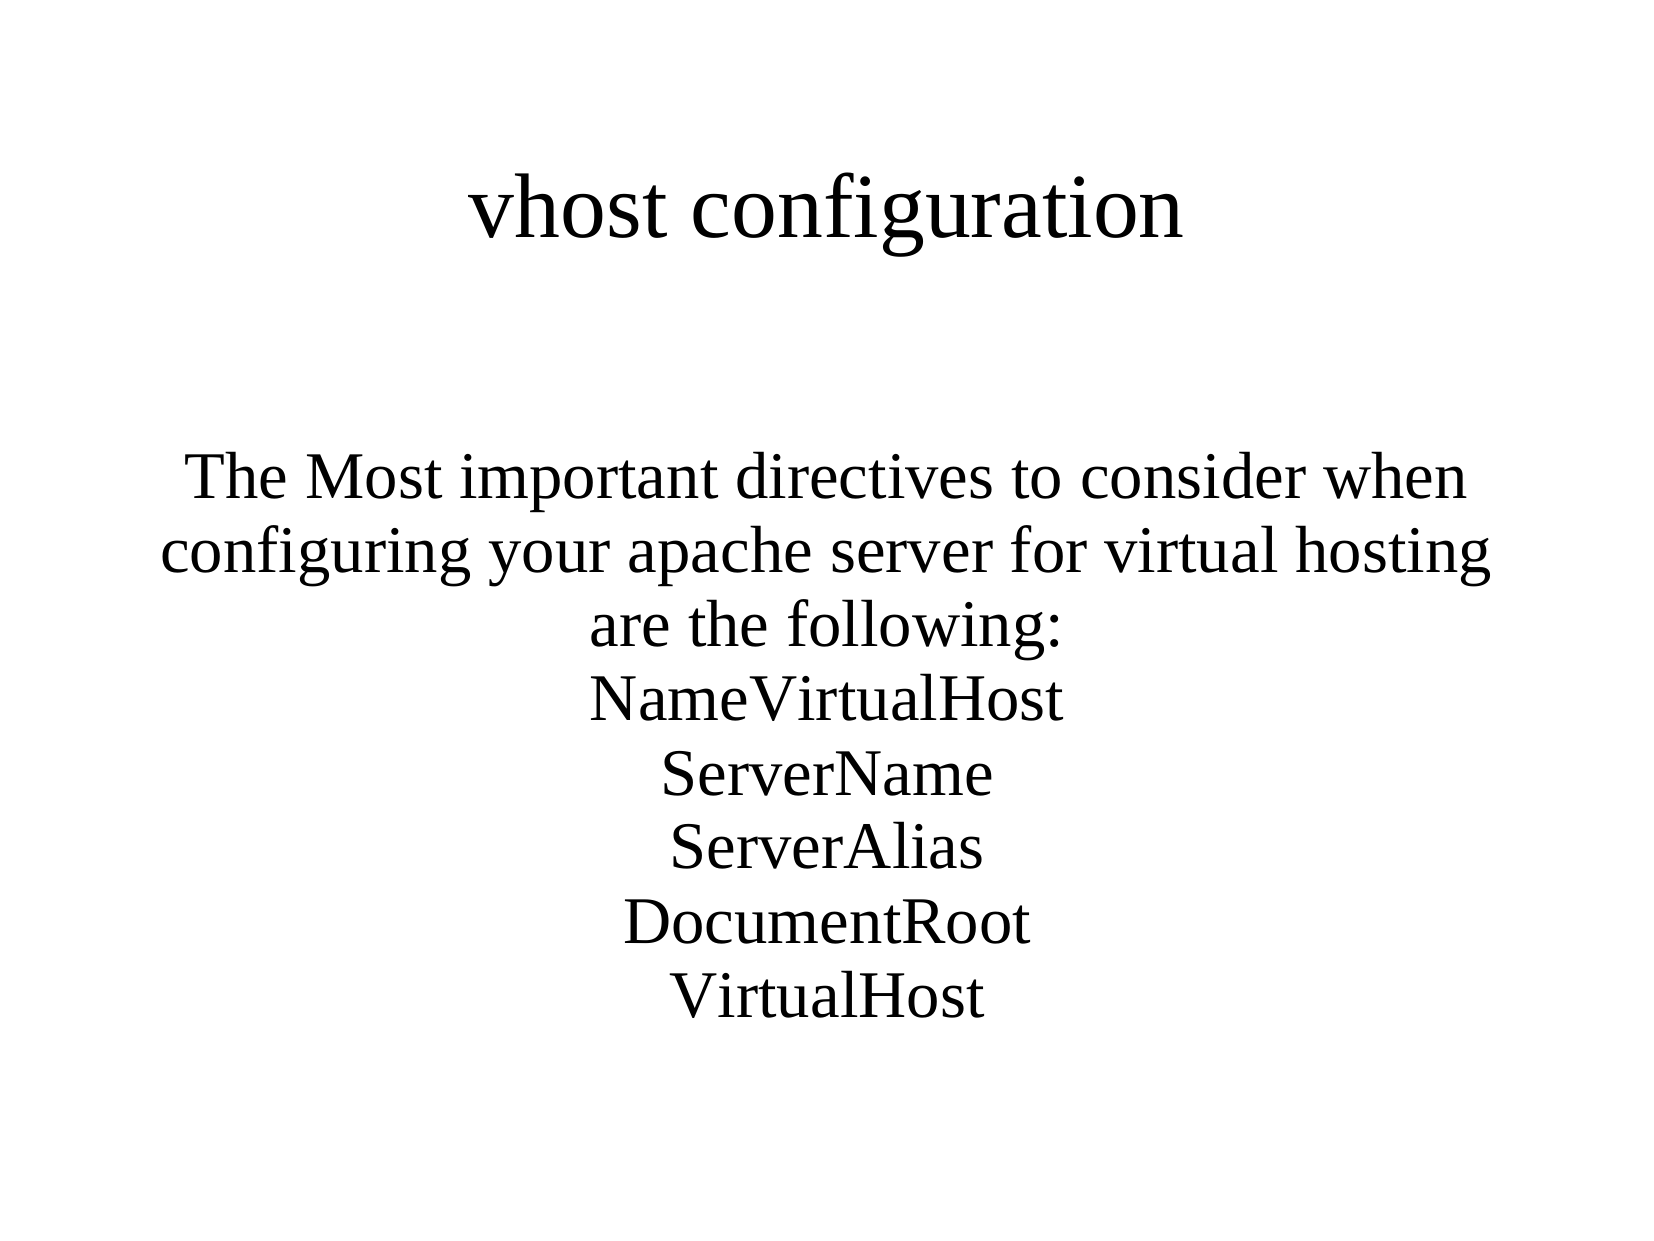

# vhost configuration
The Most important directives to consider when configuring your apache server for virtual hosting are the following:
NameVirtualHost
ServerName
ServerAlias
DocumentRoot
VirtualHost